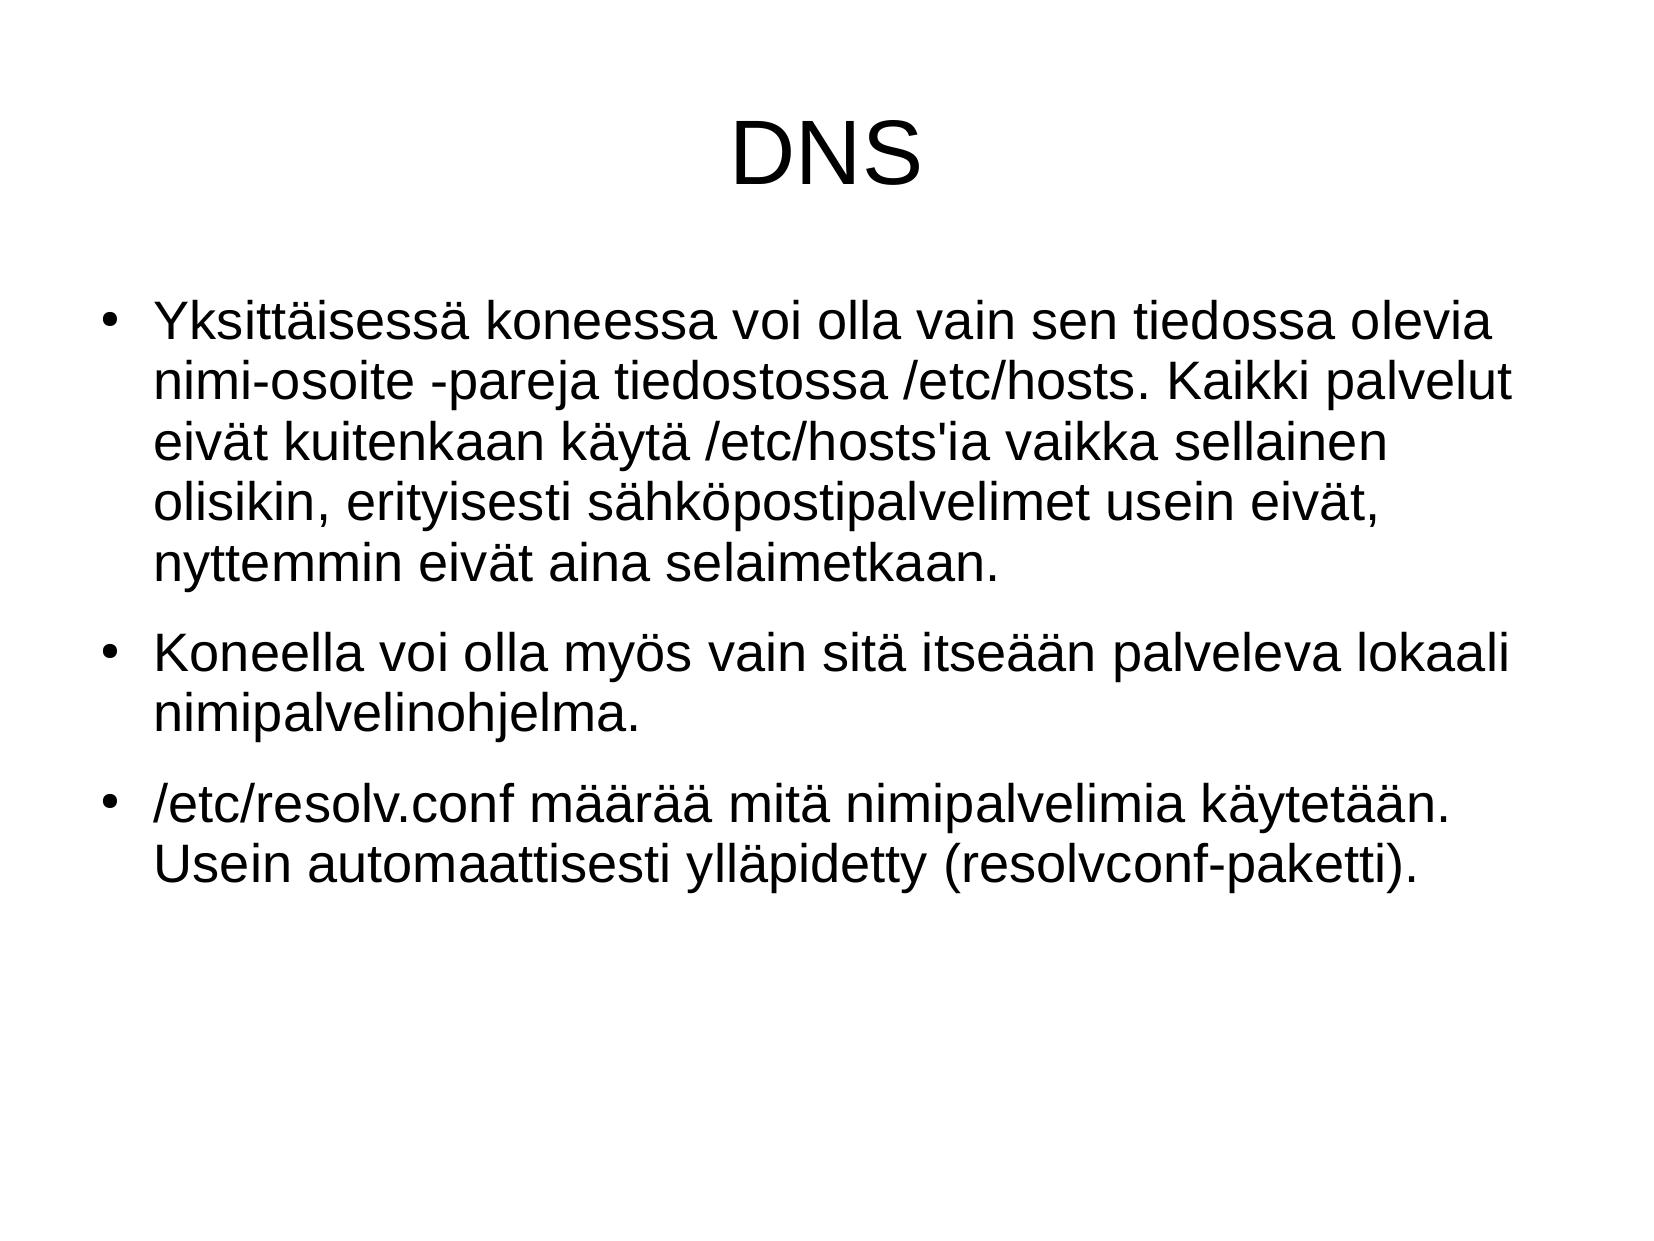

# DNS
Yksittäisessä koneessa voi olla vain sen tiedossa olevia nimi-osoite -pareja tiedostossa /etc/hosts. Kaikki palvelut eivät kuitenkaan käytä /etc/hosts'ia vaikka sellainen olisikin, erityisesti sähköpostipalvelimet usein eivät, nyttemmin eivät aina selaimetkaan.
Koneella voi olla myös vain sitä itseään palveleva lokaali nimipalvelinohjelma.
/etc/resolv.conf määrää mitä nimipalvelimia käytetään. Usein automaattisesti ylläpidetty (resolvconf-paketti).